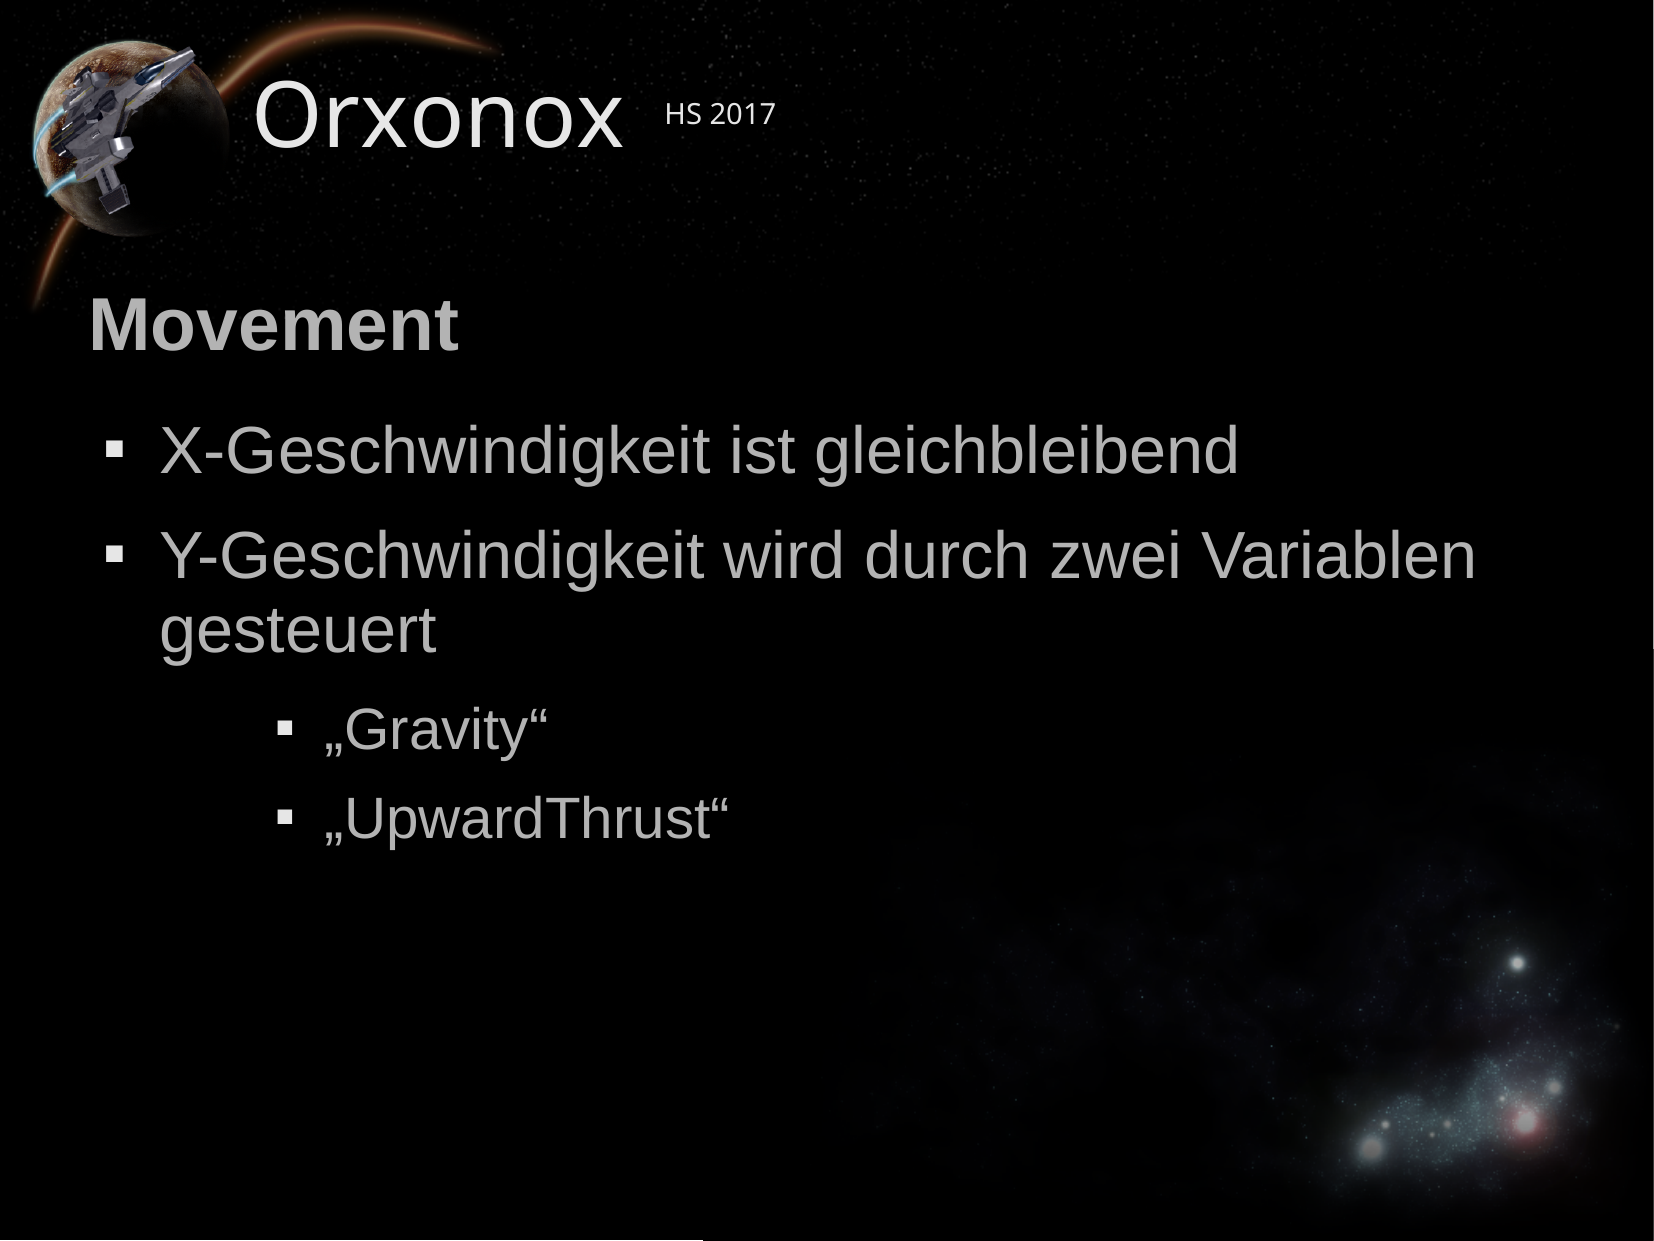

# Movement
X-Geschwindigkeit ist gleichbleibend
Y-Geschwindigkeit wird durch zwei Variablen gesteuert
„Gravity“
„UpwardThrust“